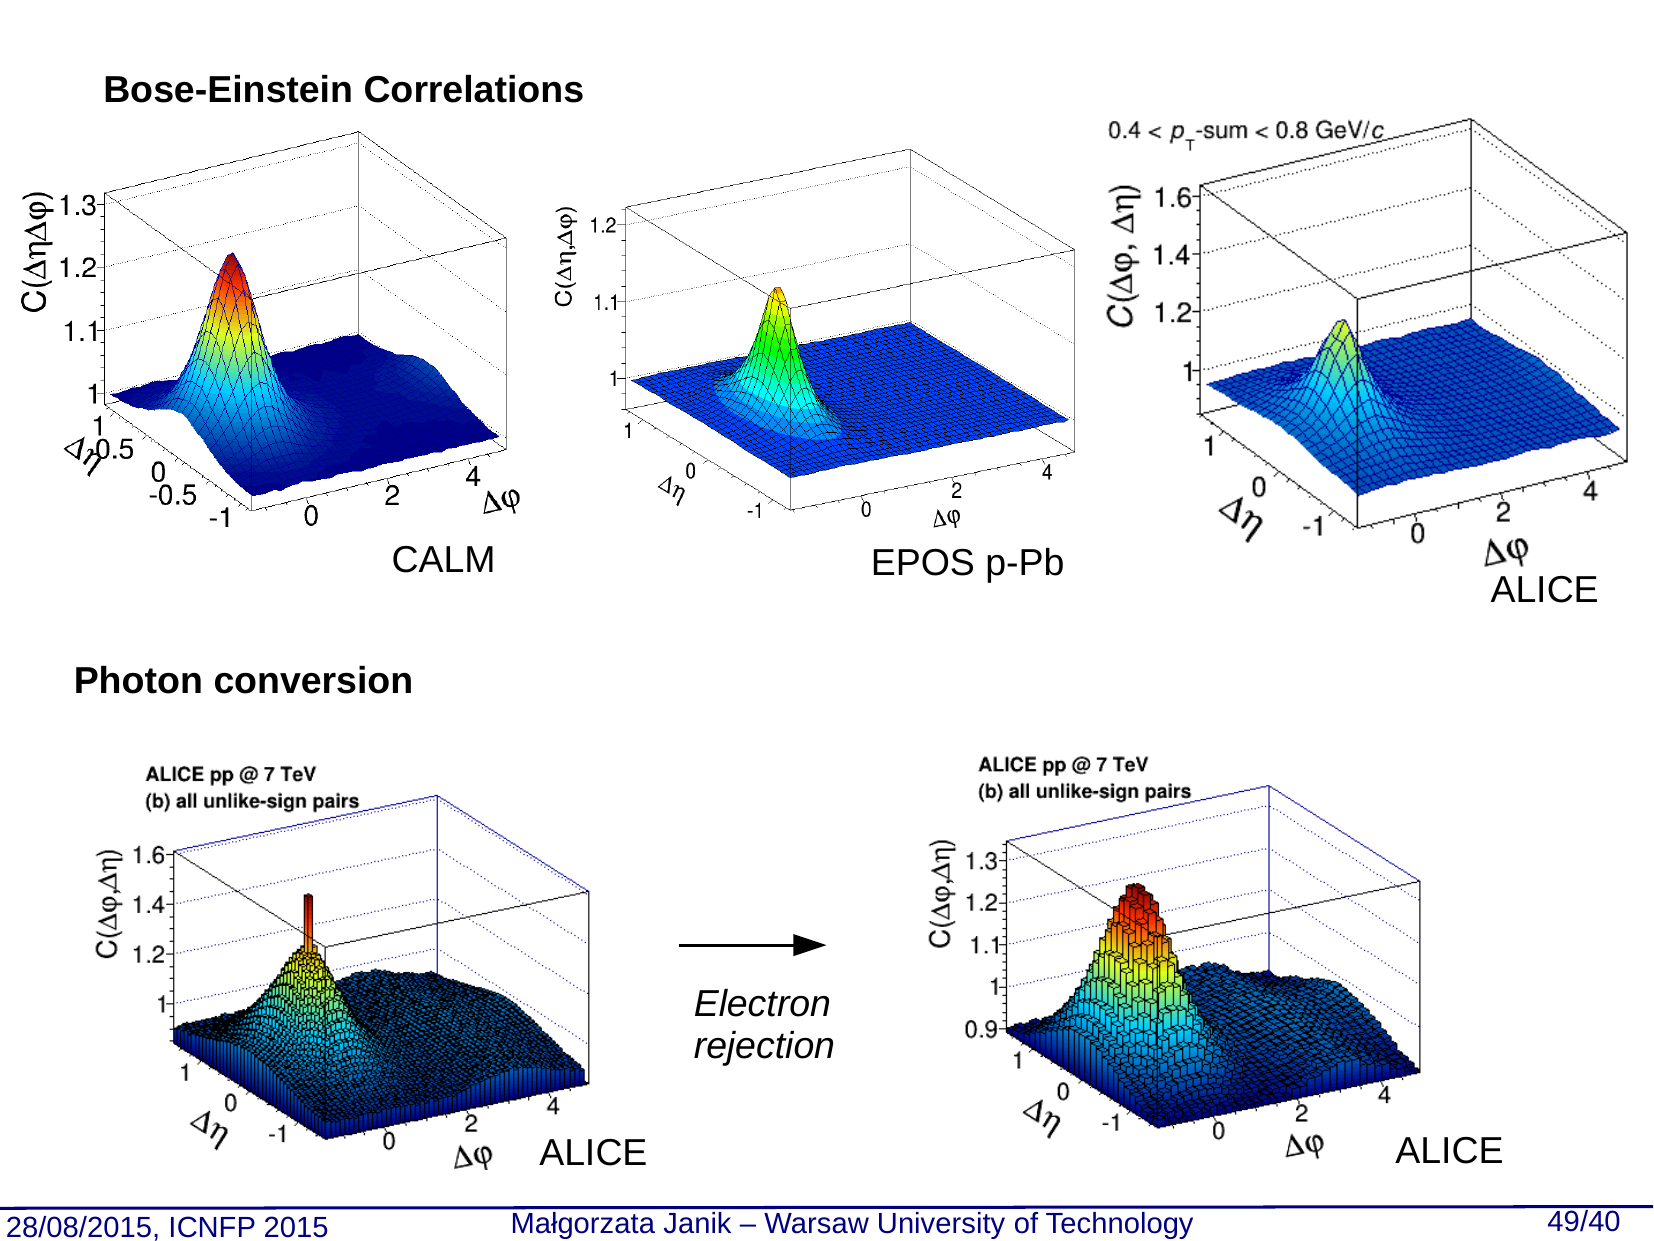

Bose-Einstein Correlations
CALM
EPOS p-Pb
ALICE
Photon conversion
Electron
rejection
ALICE
ALICE